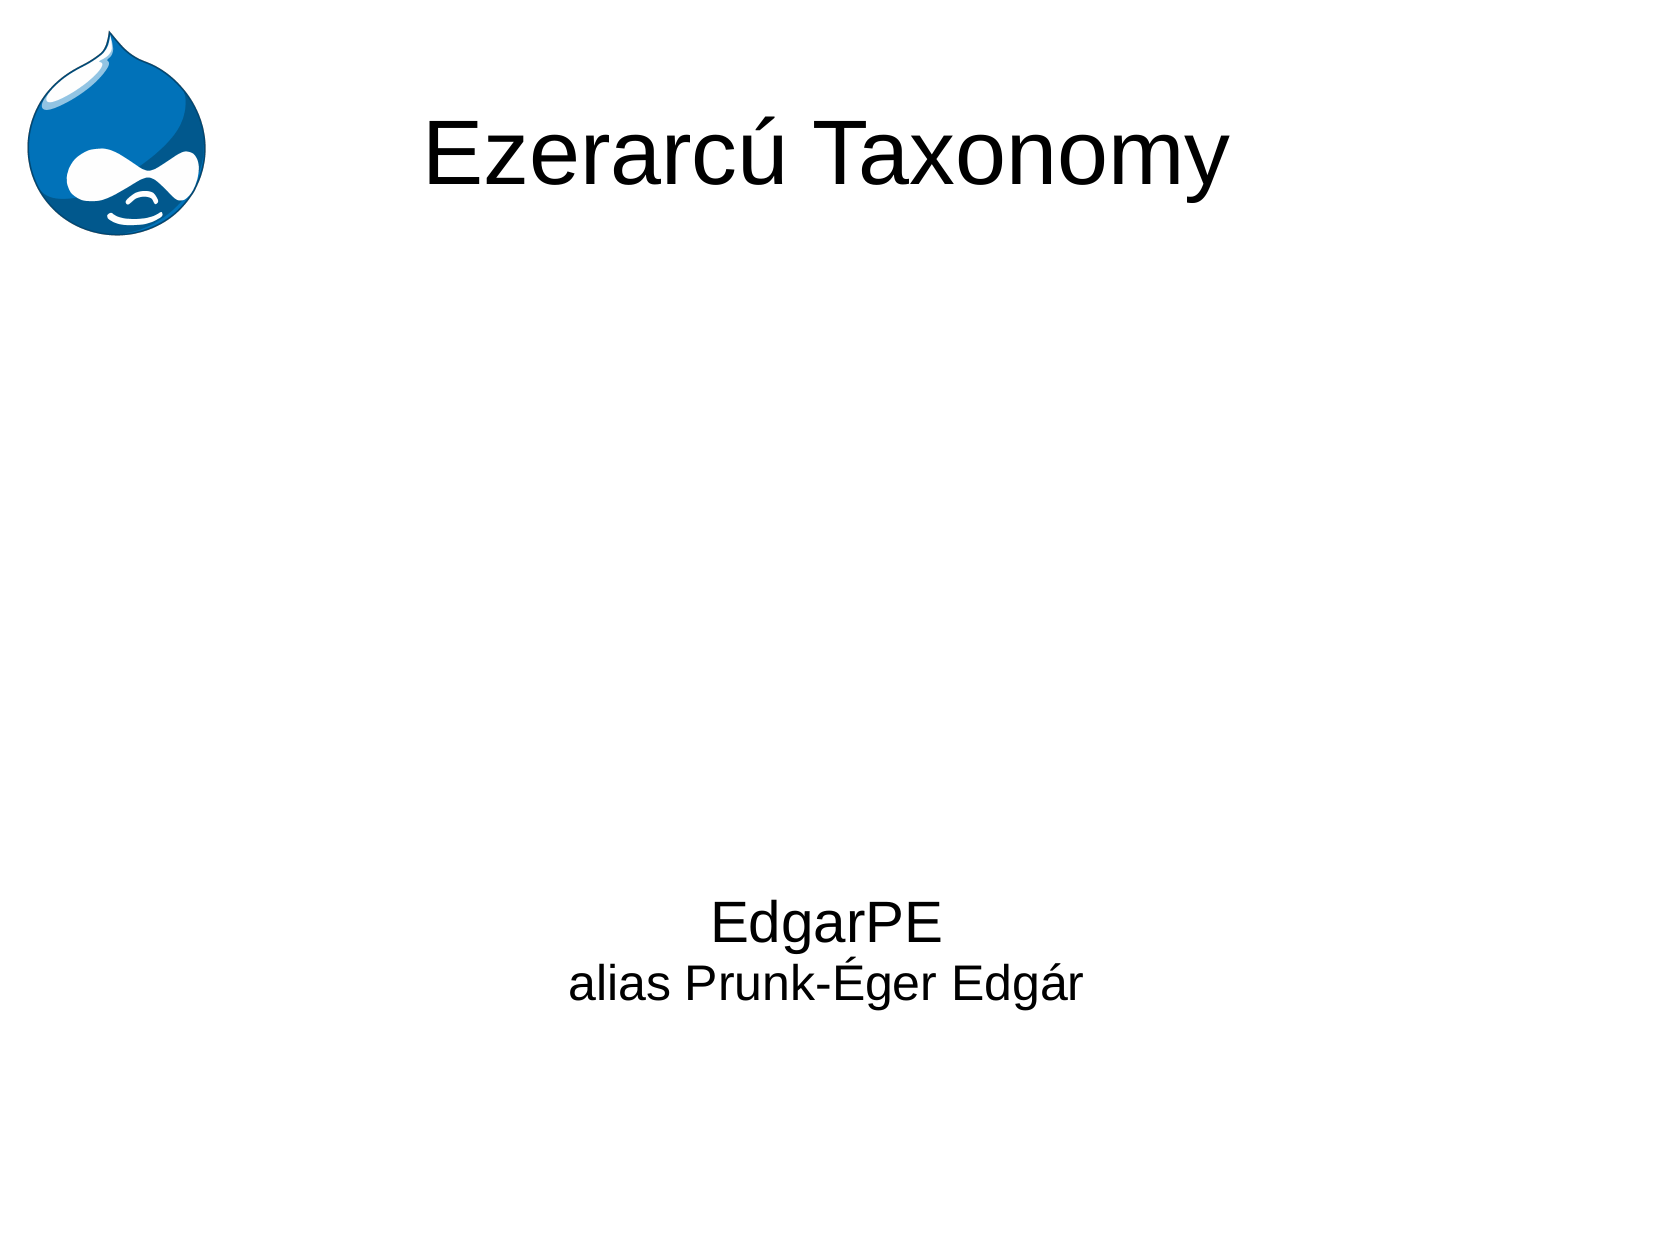

Ezerarcú Taxonomy
# EdgarPE
alias Prunk-Éger Edgár